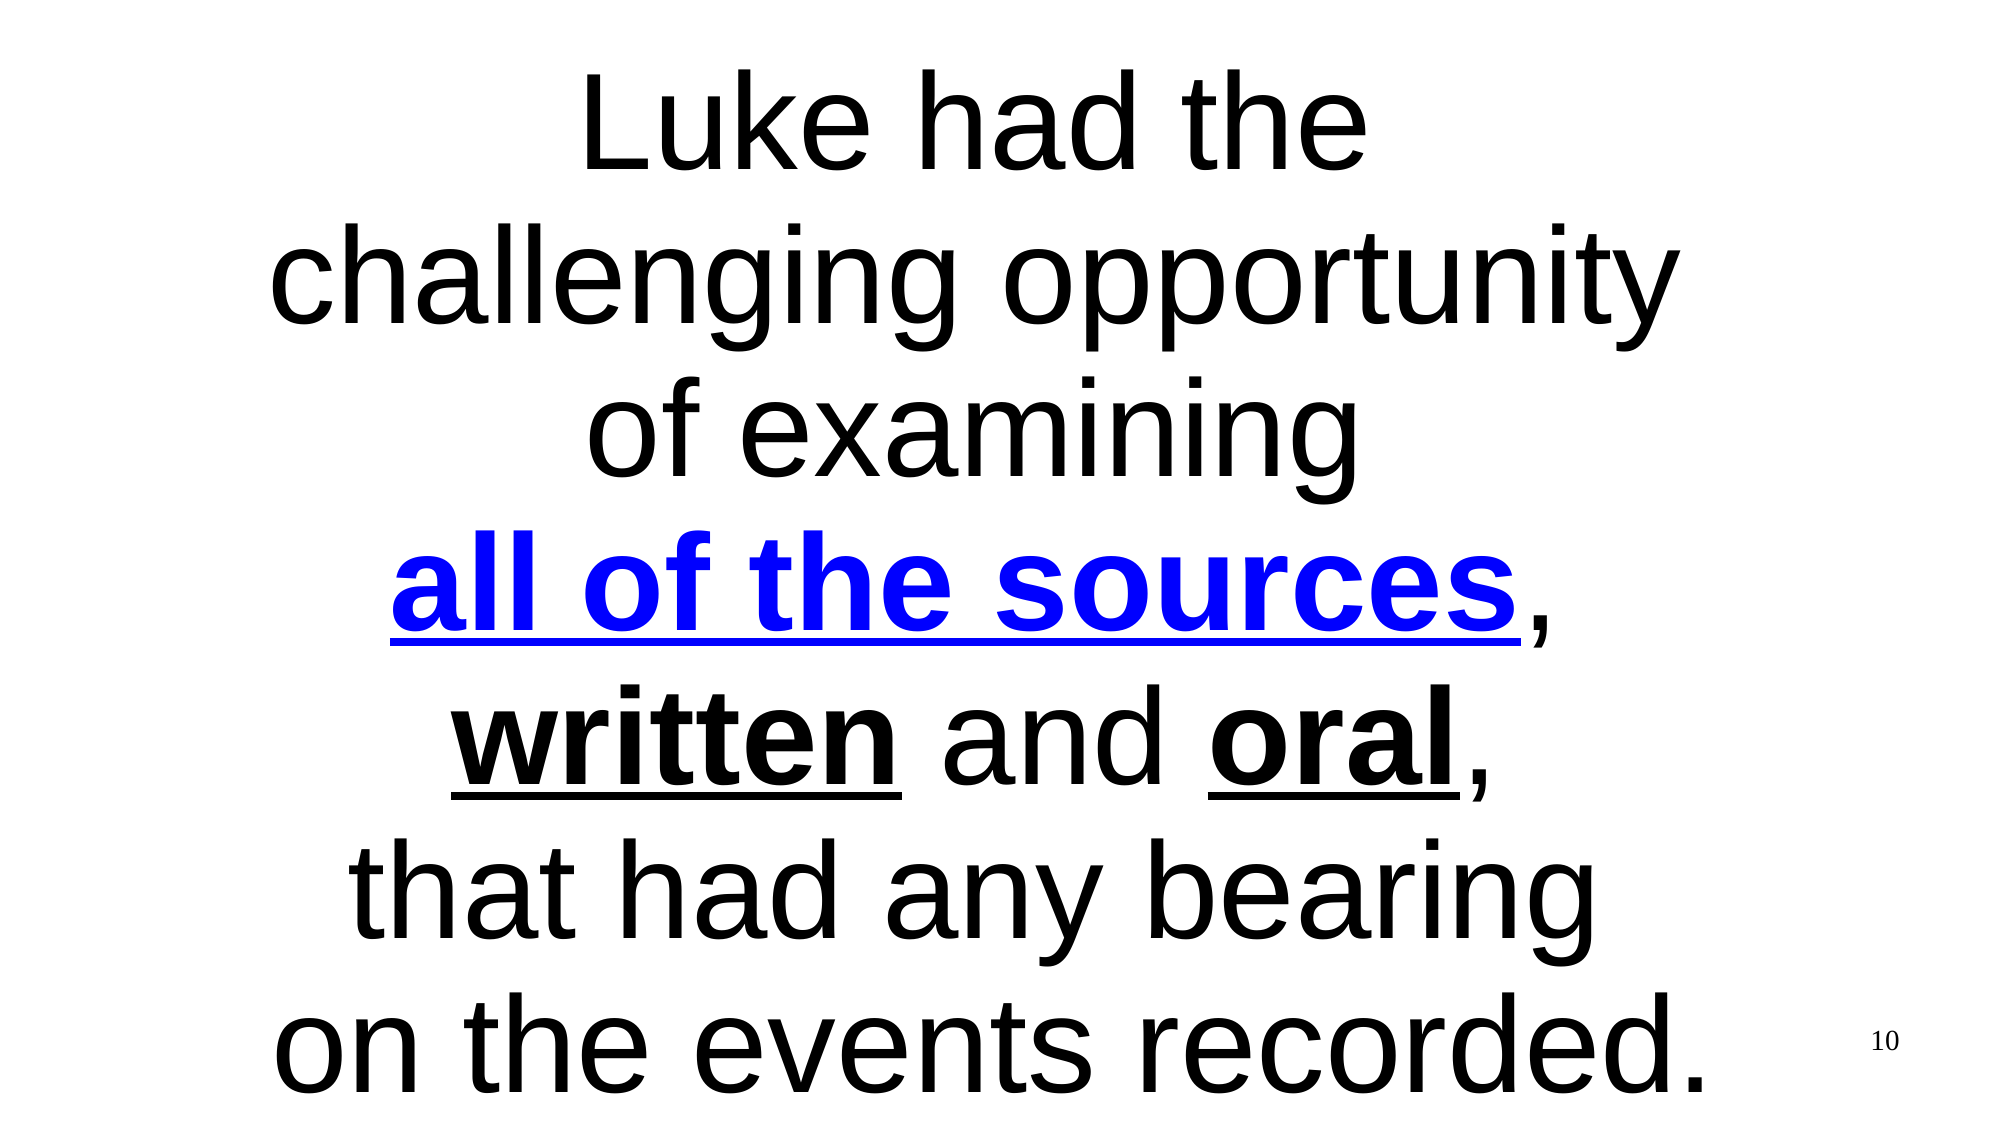

Luke had the
challenging opportunity
of examining
all of the sources,
written and oral,
that had any bearing
on the events recorded.
10